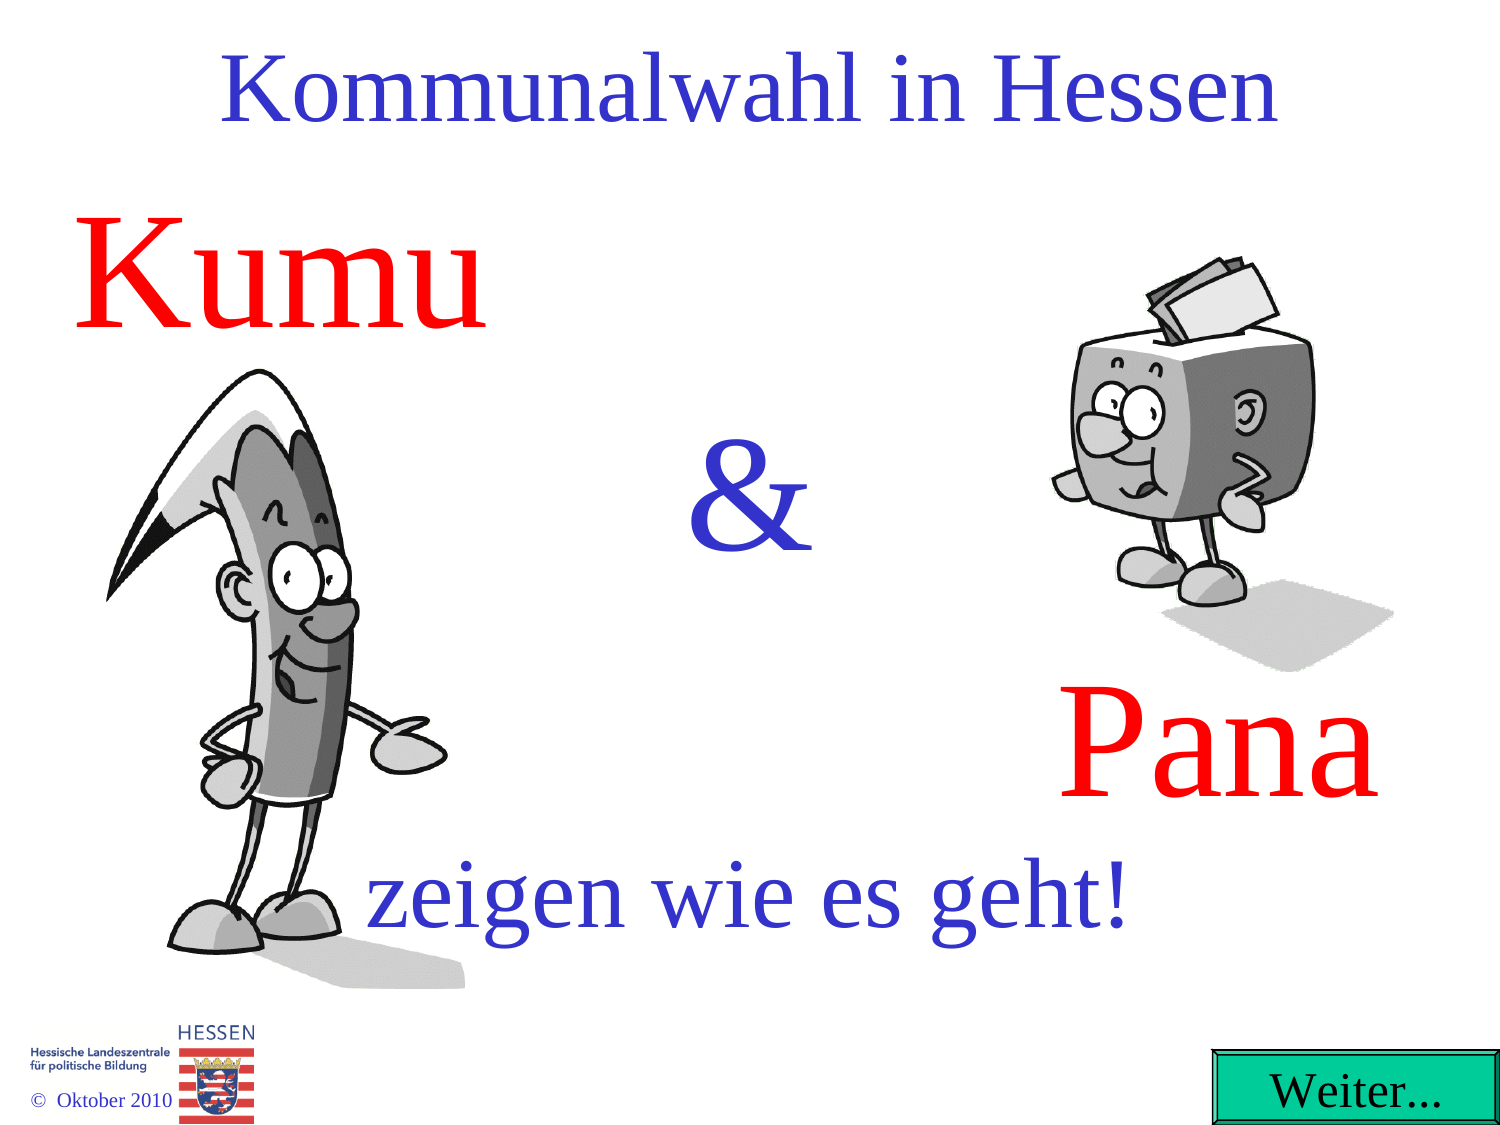

Kommunalwahl in Hessen
# Kumu
&
Pana
zeigen wie es geht!
© Oktober 2010
Weiter...